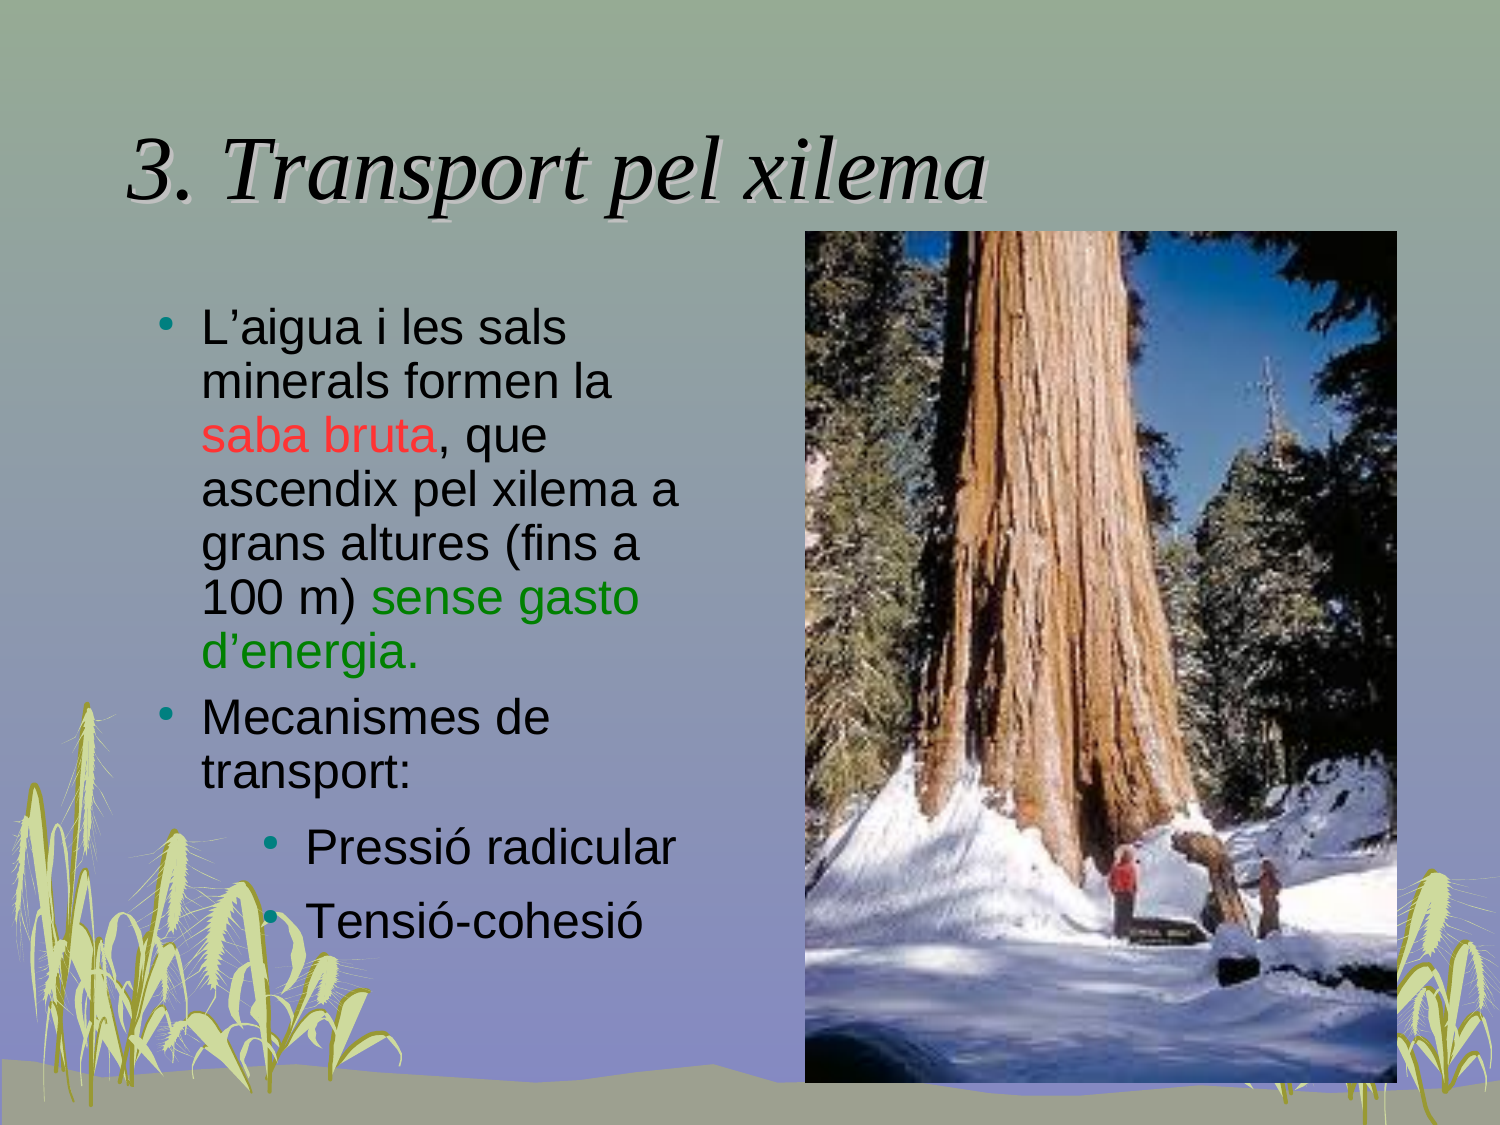

# 3. Transport pel xilema
L’aigua i les sals minerals formen la saba bruta, que ascendix pel xilema a grans altures (fins a 100 m) sense gasto d’energia.
Mecanismes de transport:
Pressió radicular
Tensió-cohesió